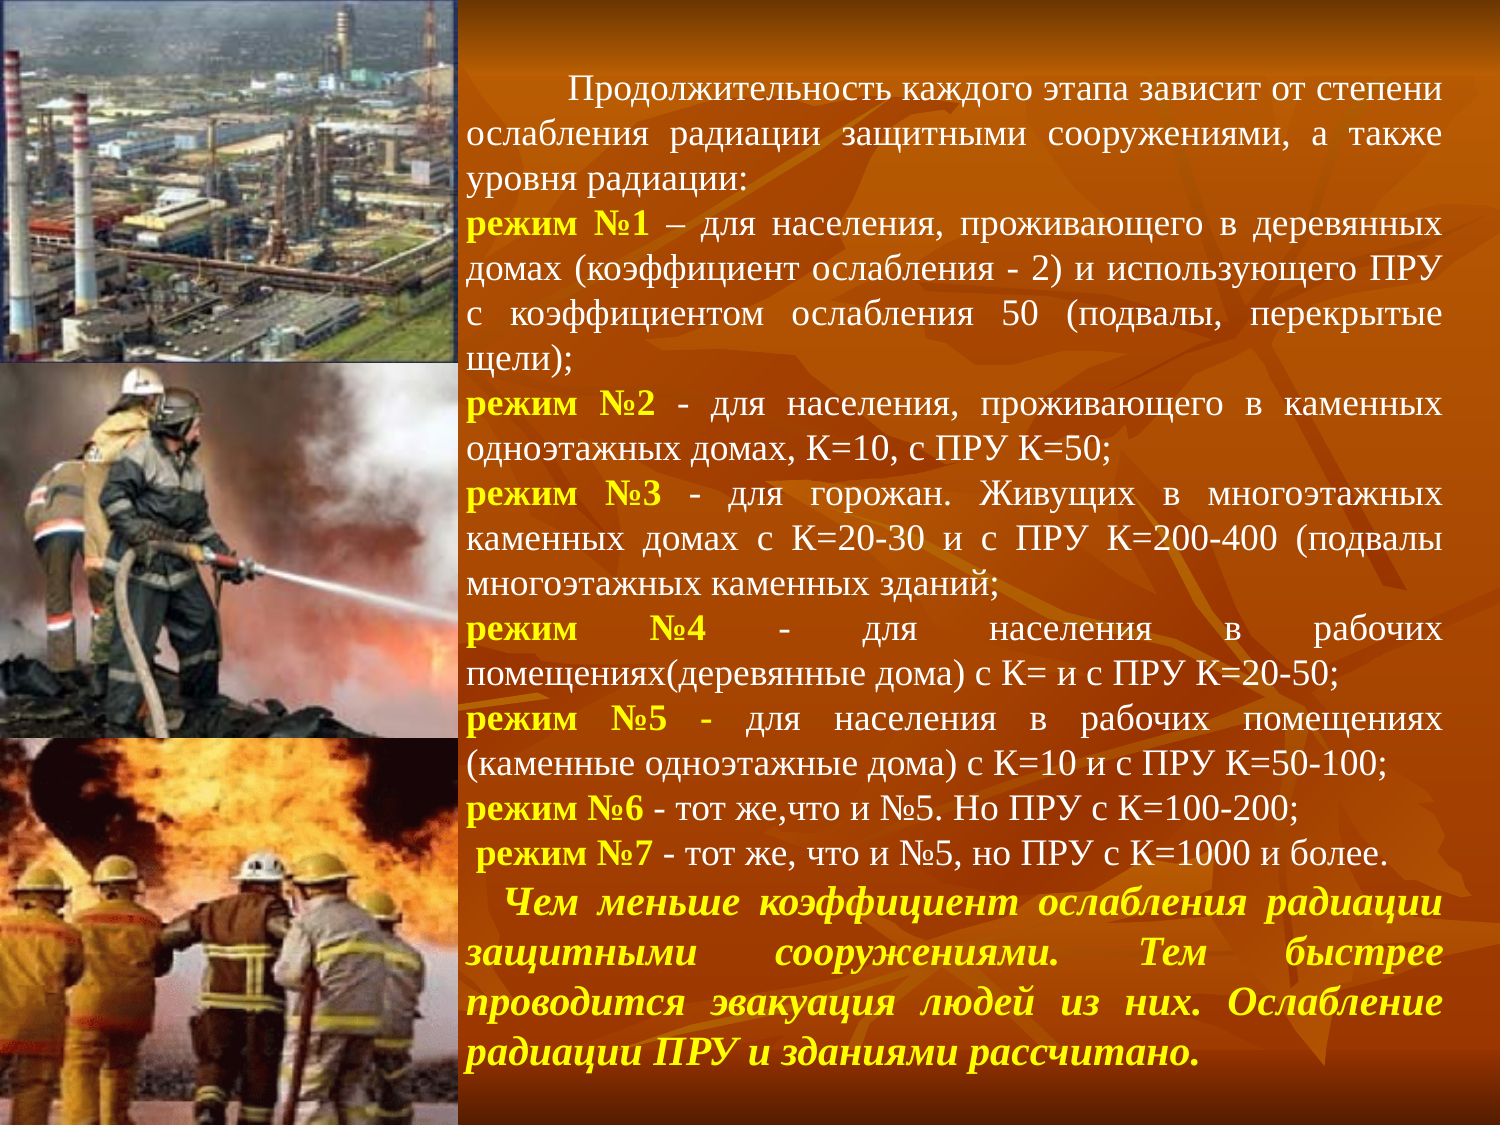

Продолжительность каждого этапа зависит от степени ослабления радиации защитными сооружениями, а также уровня радиации:
режим №1 – для населения, проживающего в деревянных домах (коэффициент ослабления - 2) и использующего ПРУ с коэффициентом ослабления 50 (подвалы, перекрытые щели);
режим №2 - для населения, проживающего в каменных одноэтажных домах, К=10, с ПРУ К=50;
режим №3 - для горожан. Живущих в многоэтажных каменных домах с К=20-30 и с ПРУ К=200-400 (подвалы многоэтажных каменных зданий;
режим №4 - для населения в рабочих помещениях(деревянные дома) с К= и с ПРУ К=20-50;
режим №5 - для населения в рабочих помещениях (каменные одноэтажные дома) с К=10 и с ПРУ К=50-100;
режим №6 - тот же,что и №5. Но ПРУ с К=100-200;
 режим №7 - тот же, что и №5, но ПРУ с К=1000 и более.
 Чем меньше коэффициент ослабления радиации защитными сооружениями. Тем быстрее проводится эвакуация людей из них. Ослабление радиации ПРУ и зданиями рассчитано.